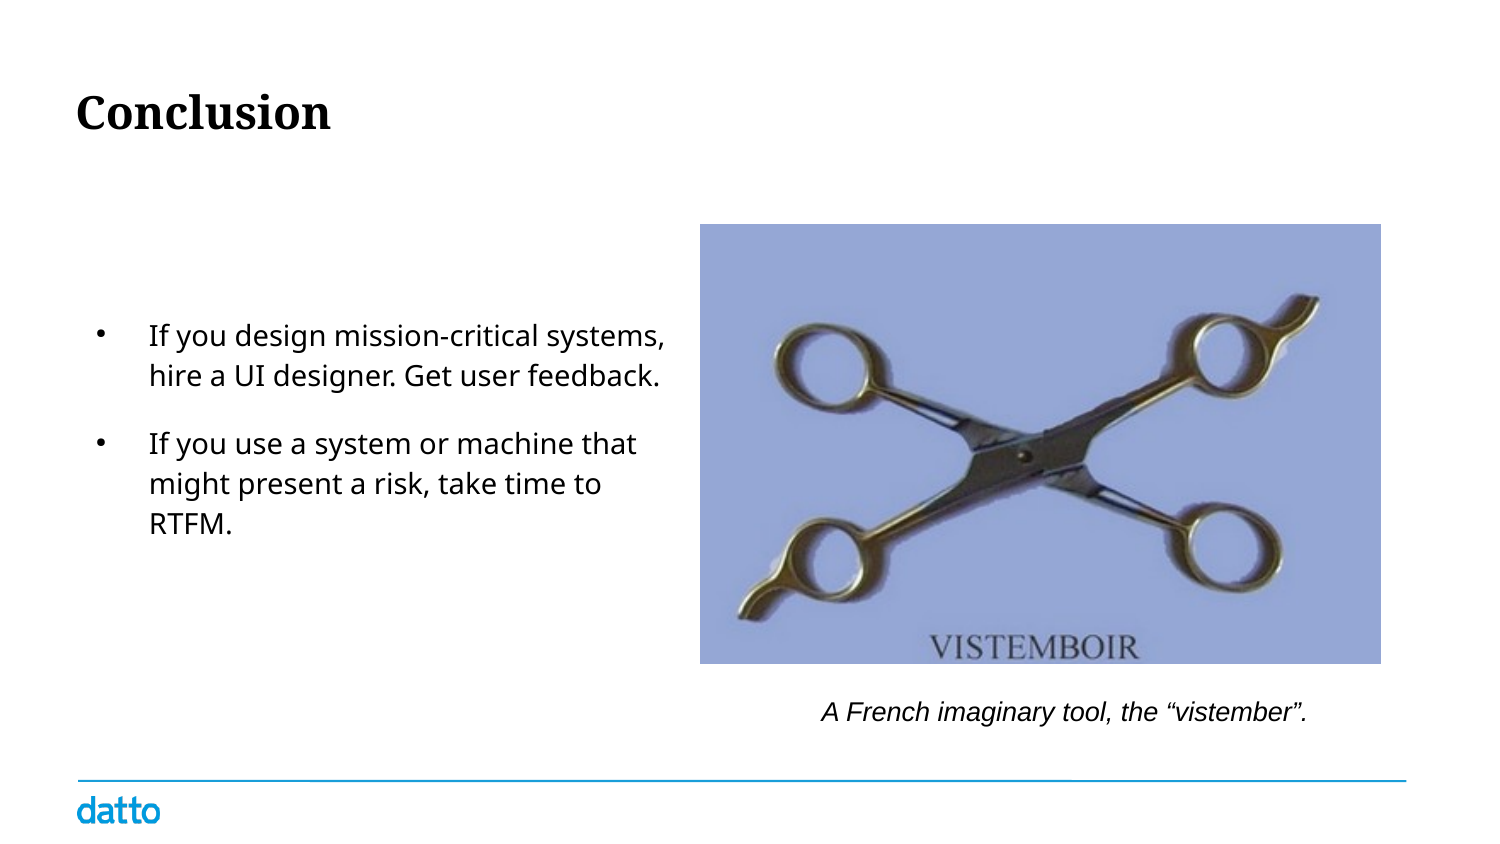

# Conclusion
If you design mission-critical systems, hire a UI designer. Get user feedback.
If you use a system or machine that might present a risk, take time to RTFM.
A French imaginary tool, the “vistember”.